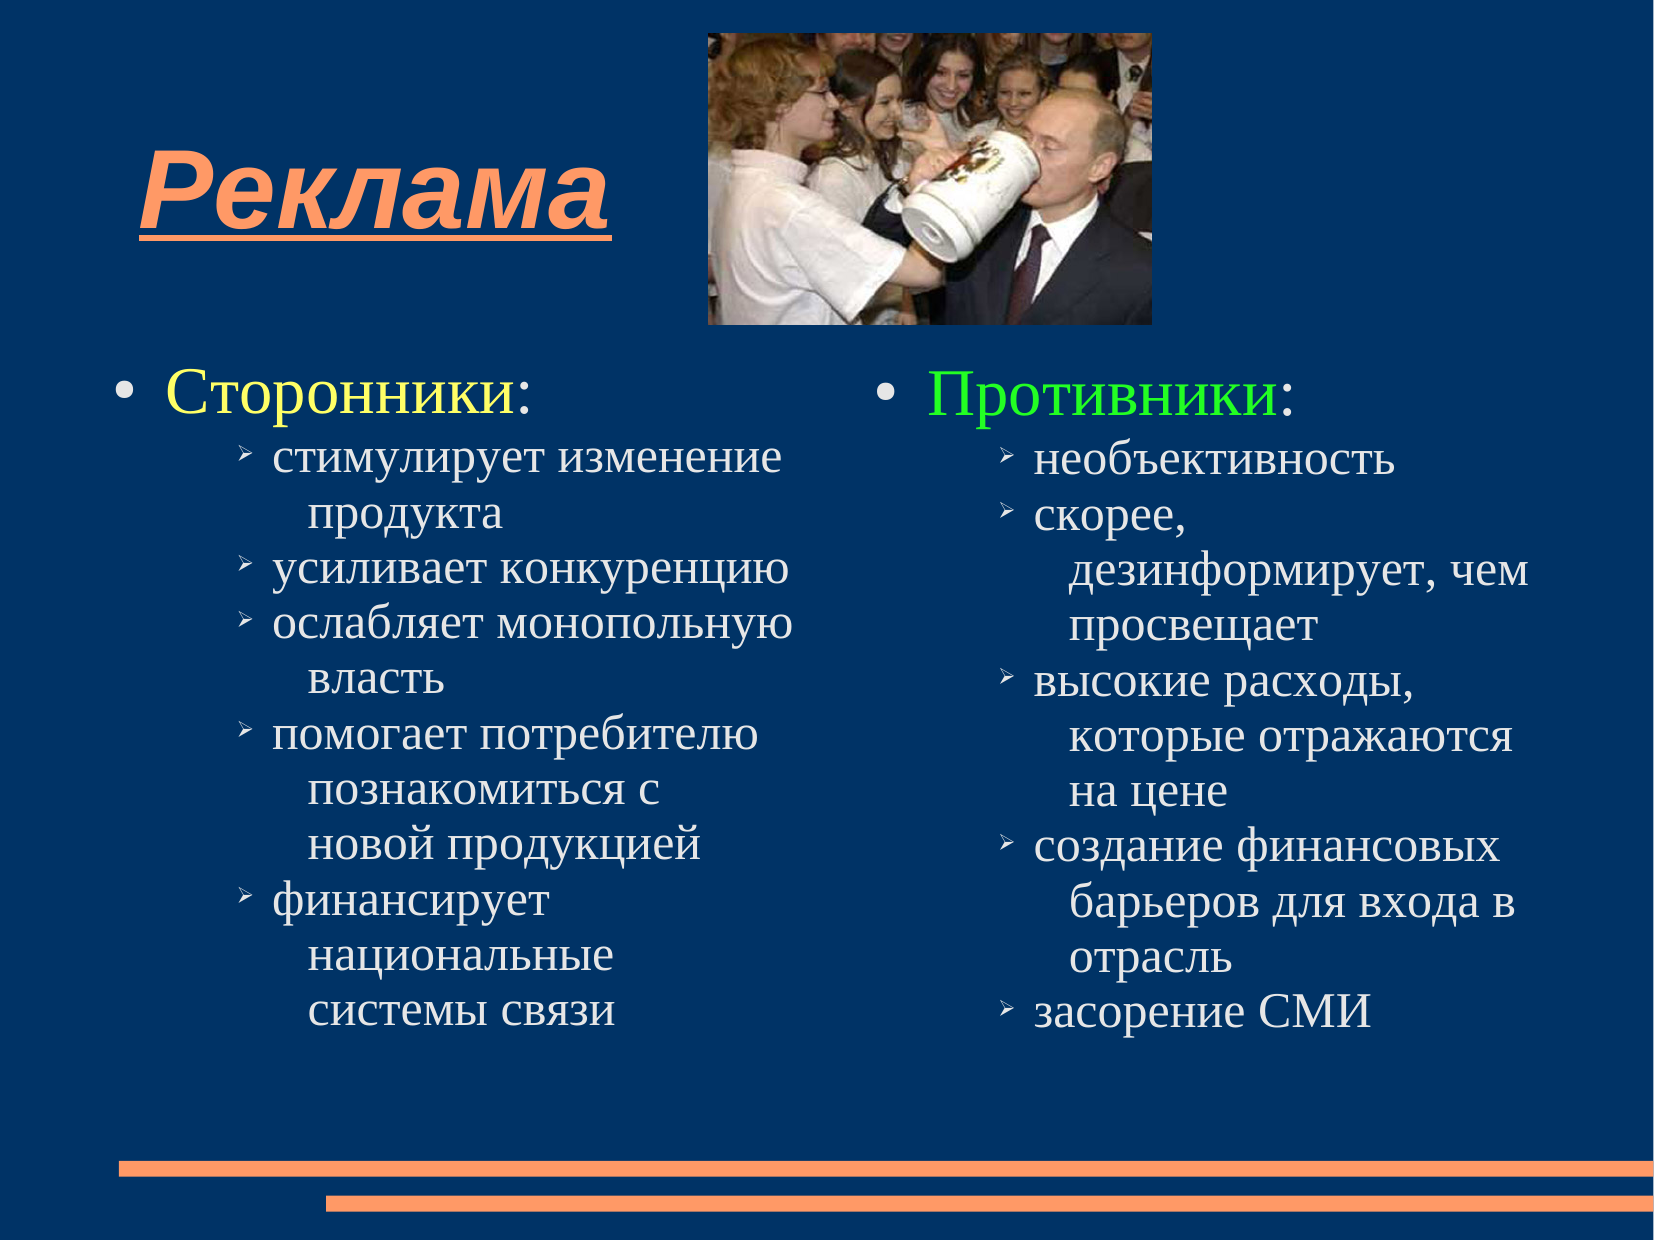

# Реклама
Сторонники:
стимулирует изменение продукта
усиливает конкуренцию
ослабляет монопольную власть
помогает потребителю познакомиться с новой продукцией
финансирует национальные системы связи
Противники:
необъективность
скорее, дезинформирует, чем просвещает
высокие расходы, которые отражаются на цене
создание финансовых барьеров для входа в отрасль
засорение СМИ